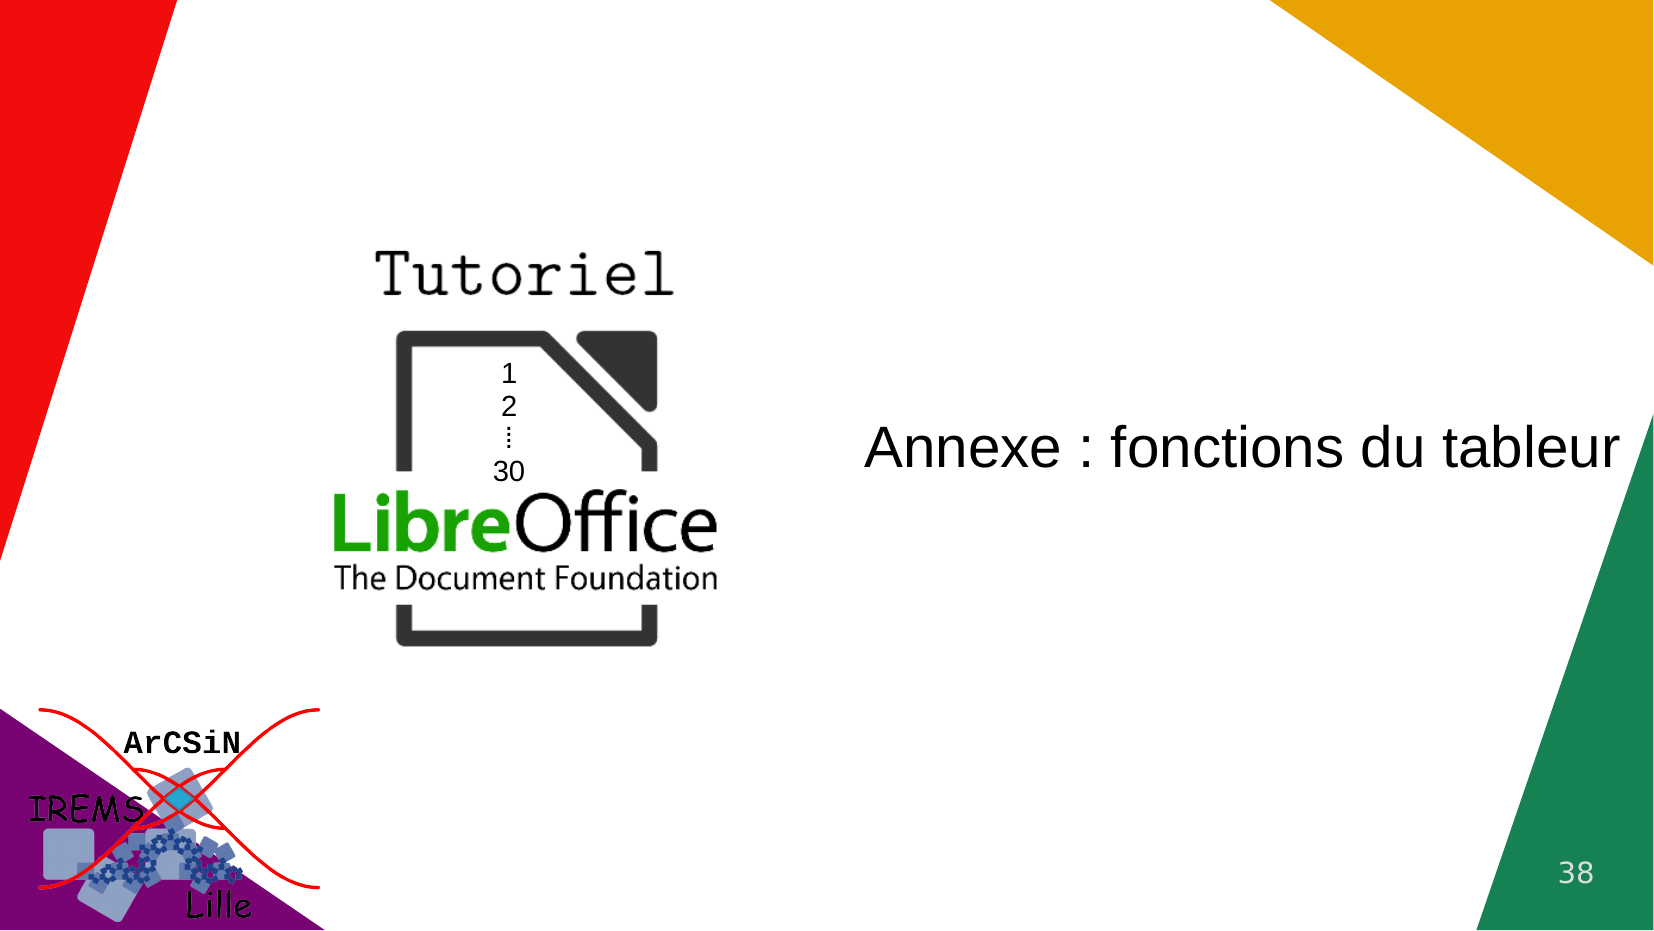

1
2
⁞
30
Annexe : fonctions du tableur
38